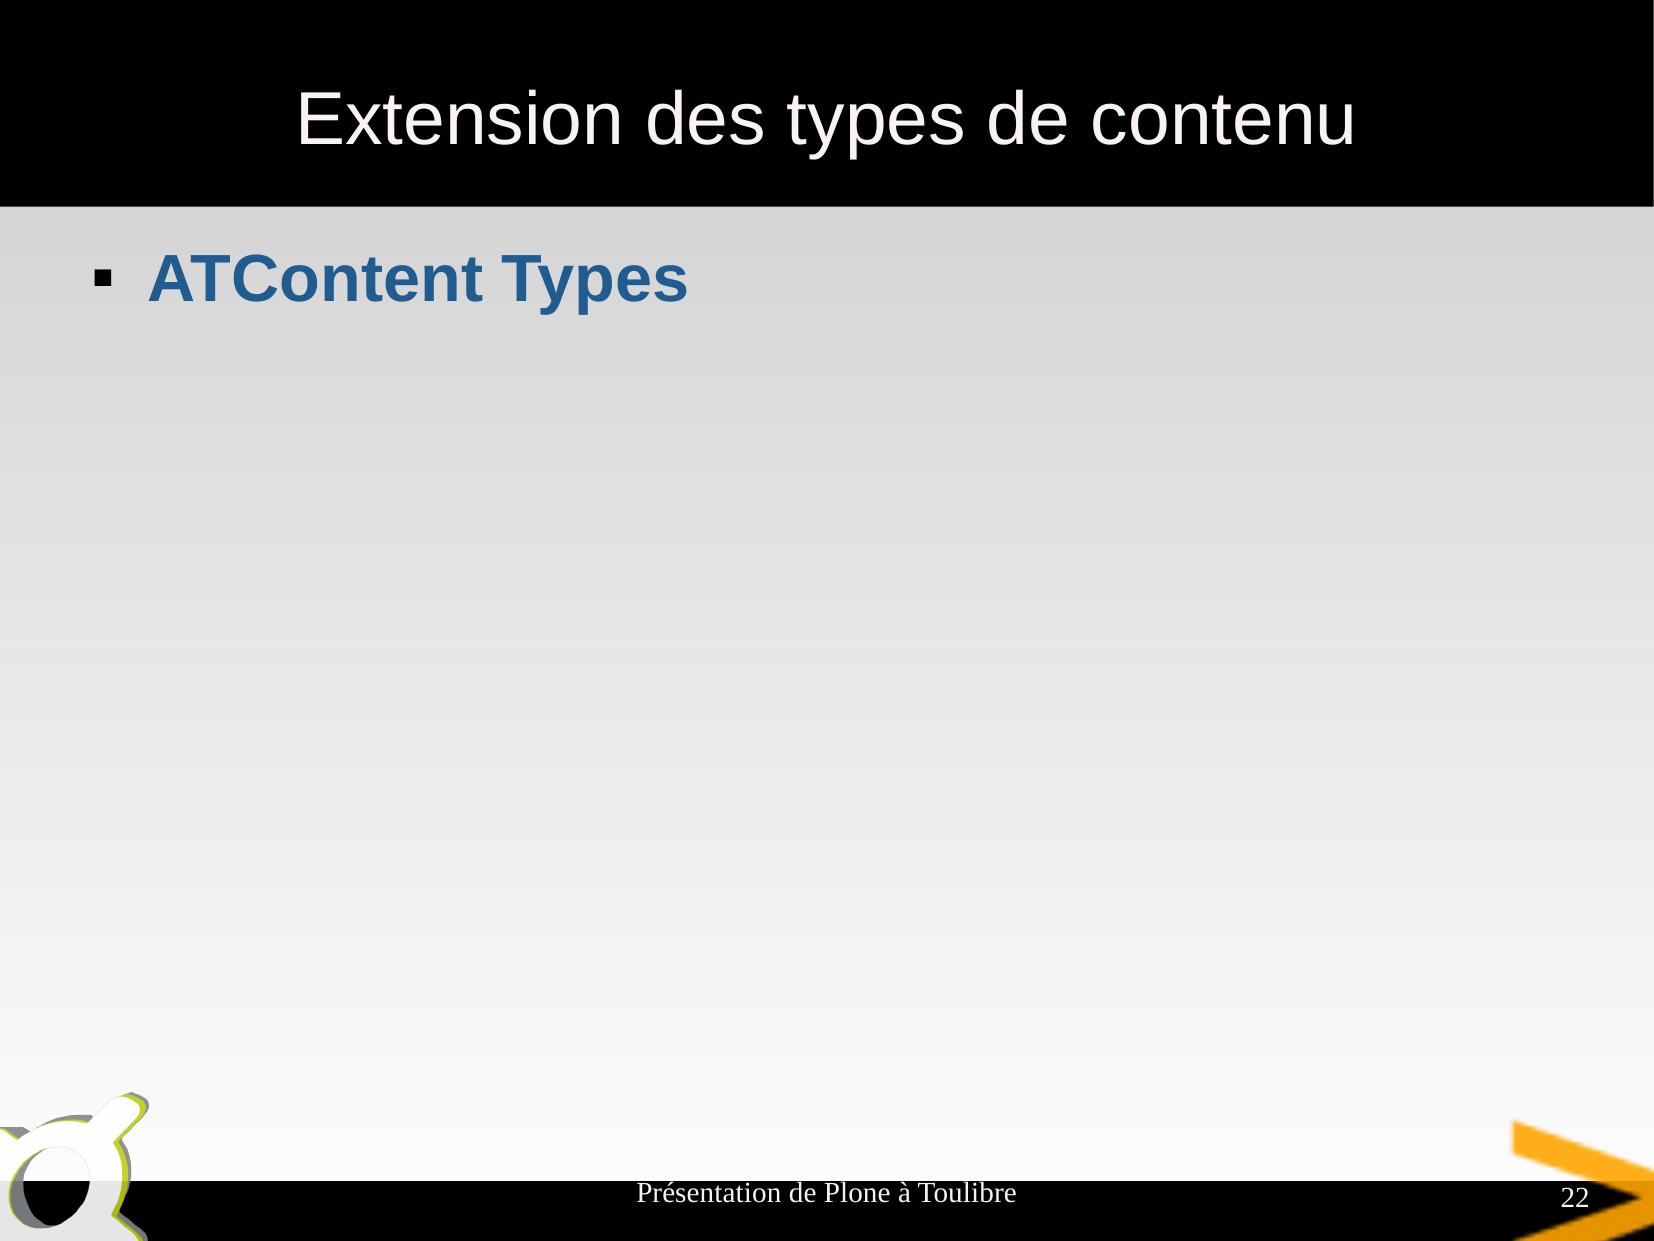

# Extension des types de contenu
ATContent Types
Présentation de Plone à Toulibre
22